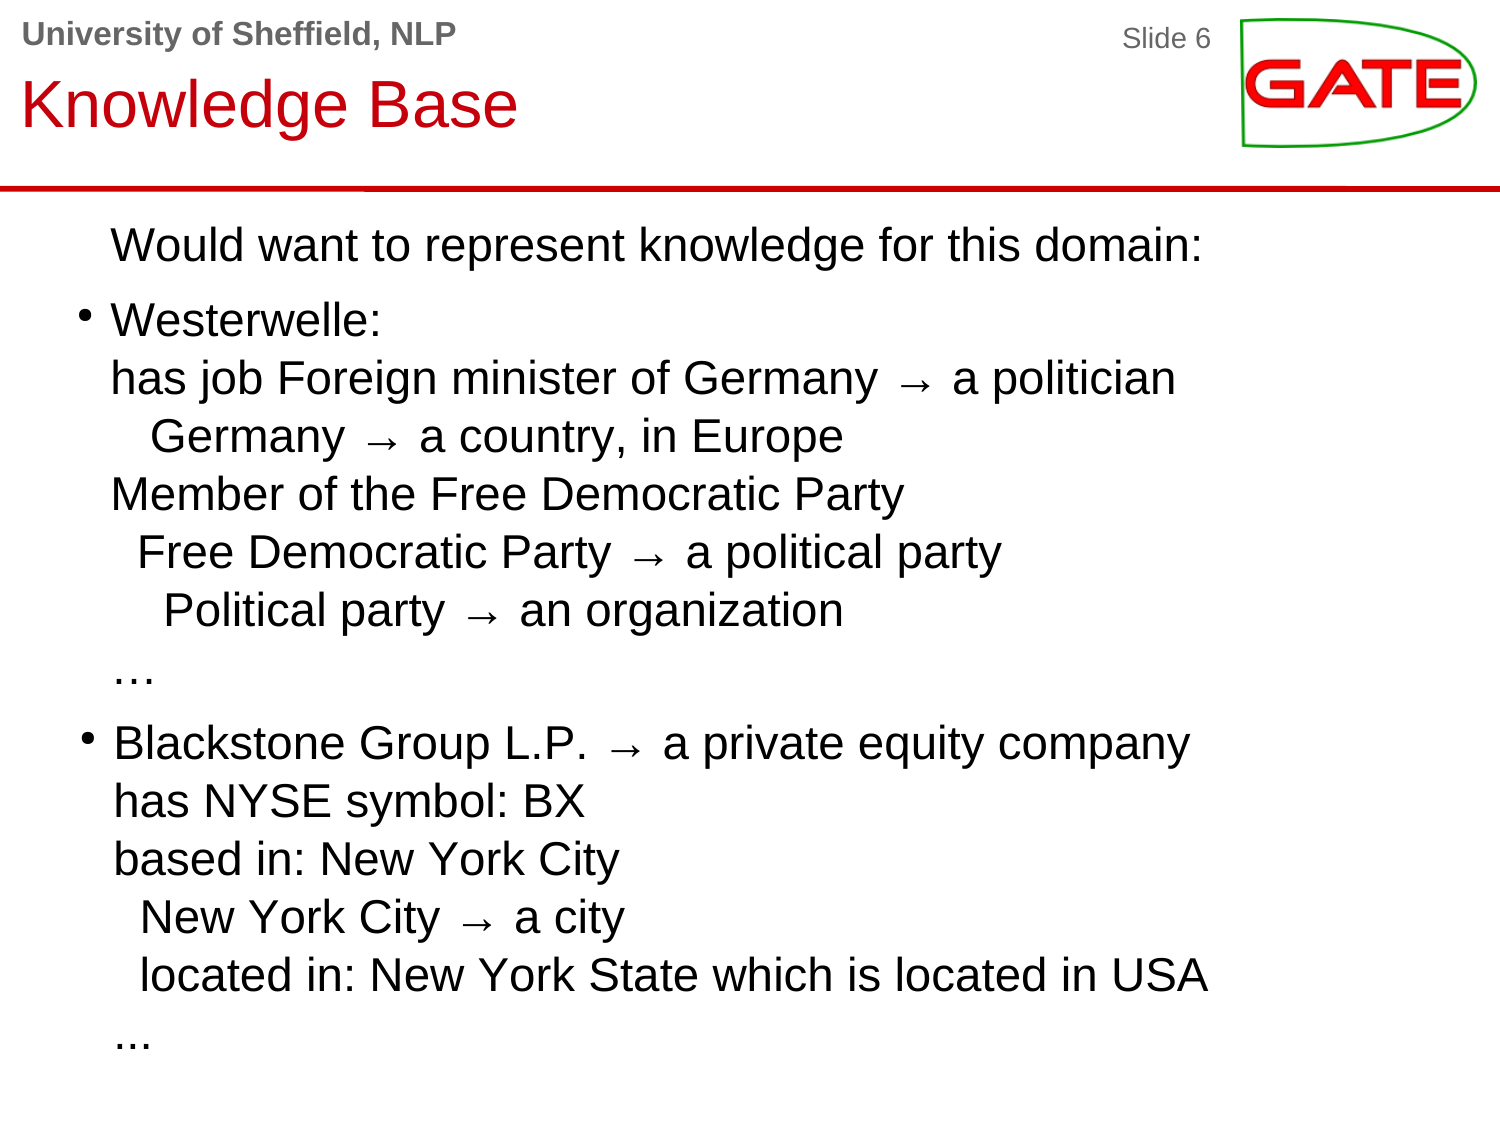

6
# Knowledge Base
Would want to represent knowledge for this domain:
Westerwelle:
has job Foreign minister of Germany → a politician
 Germany → a country, in Europe
Member of the Free Democratic Party
 Free Democratic Party → a political party
 Political party → an organization
…
Blackstone Group L.P. → a private equity company
has NYSE symbol: BX
based in: New York City
 New York City → a city
 located in: New York State which is located in USA
...